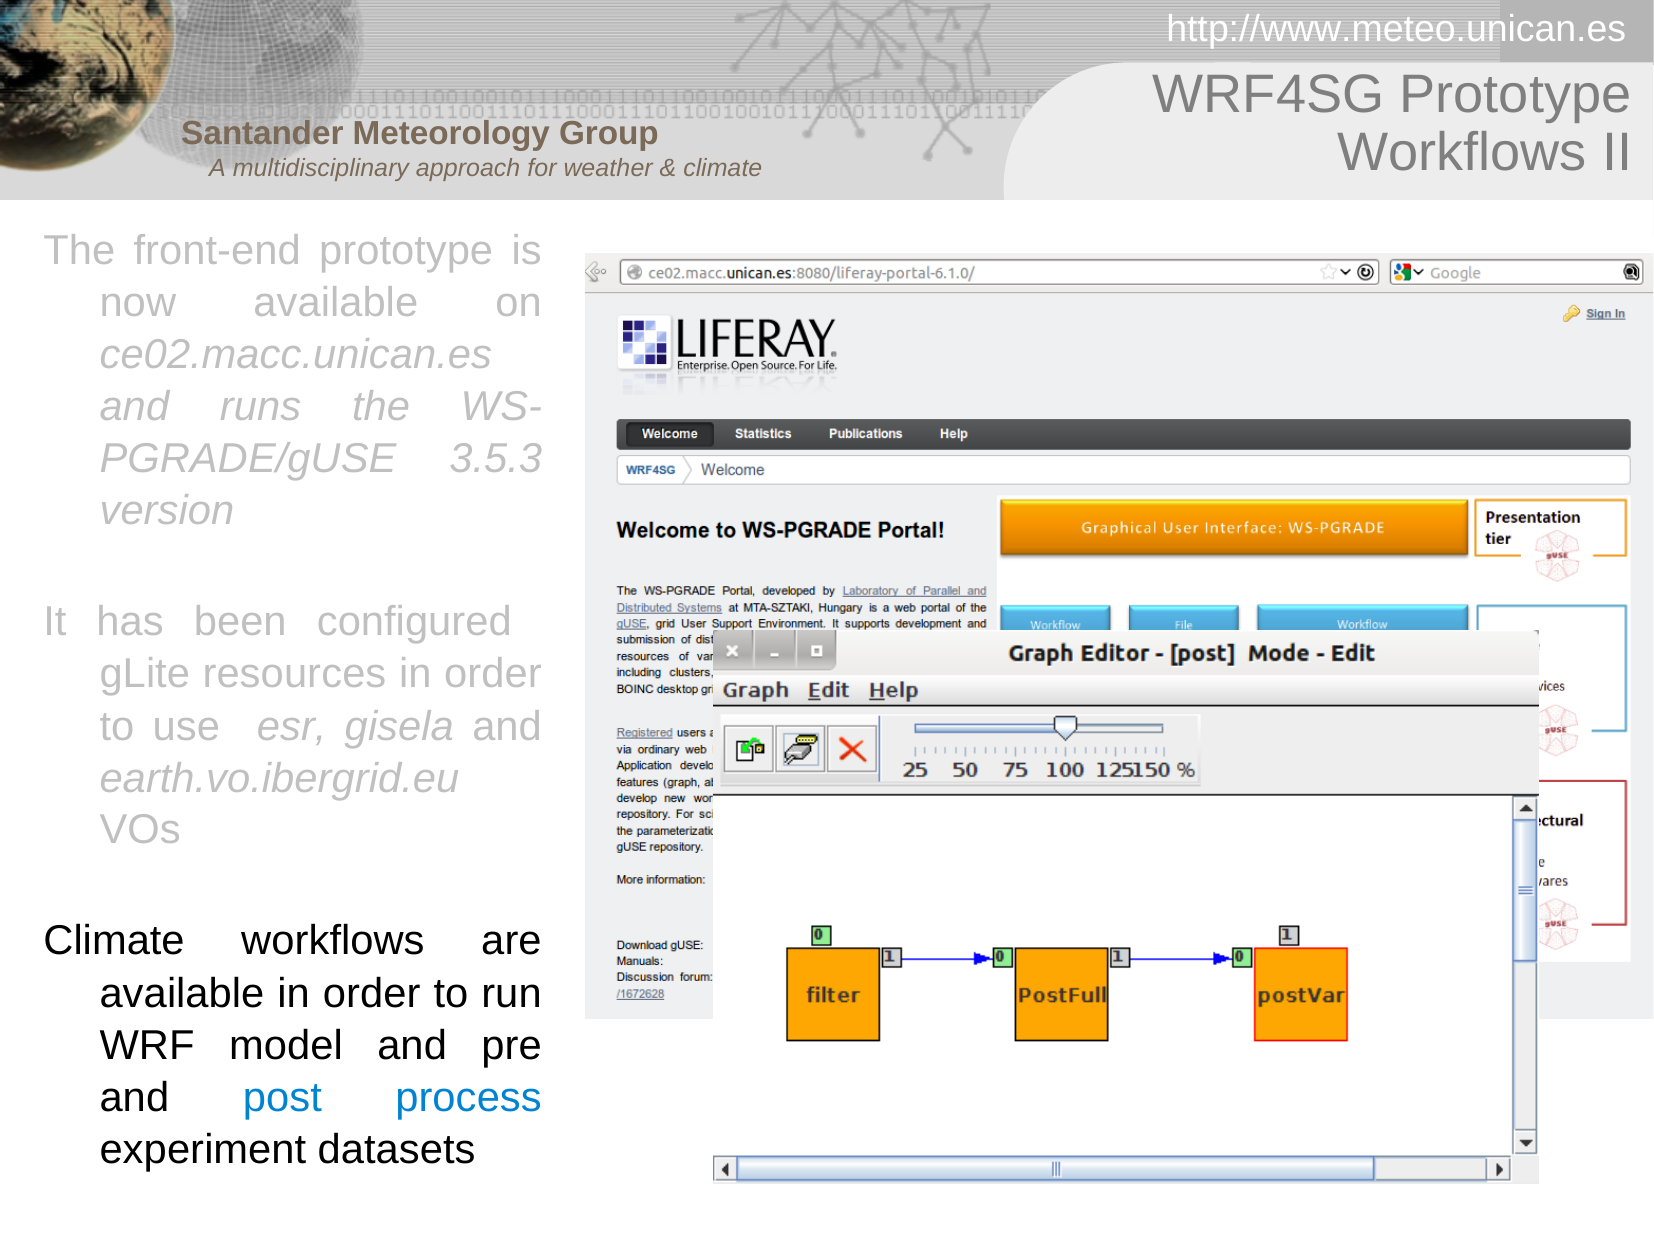

WRF4SG Prototype
Workflows II
# The front-end prototype is now available on ce02.macc.unican.es and runs the WS-PGRADE/gUSE 3.5.3 version
It has been configured gLite resources in order to use esr, gisela and earth.vo.ibergrid.eu VOs
Climate workflows are available in order to run WRF model and pre and post process experiment datasets